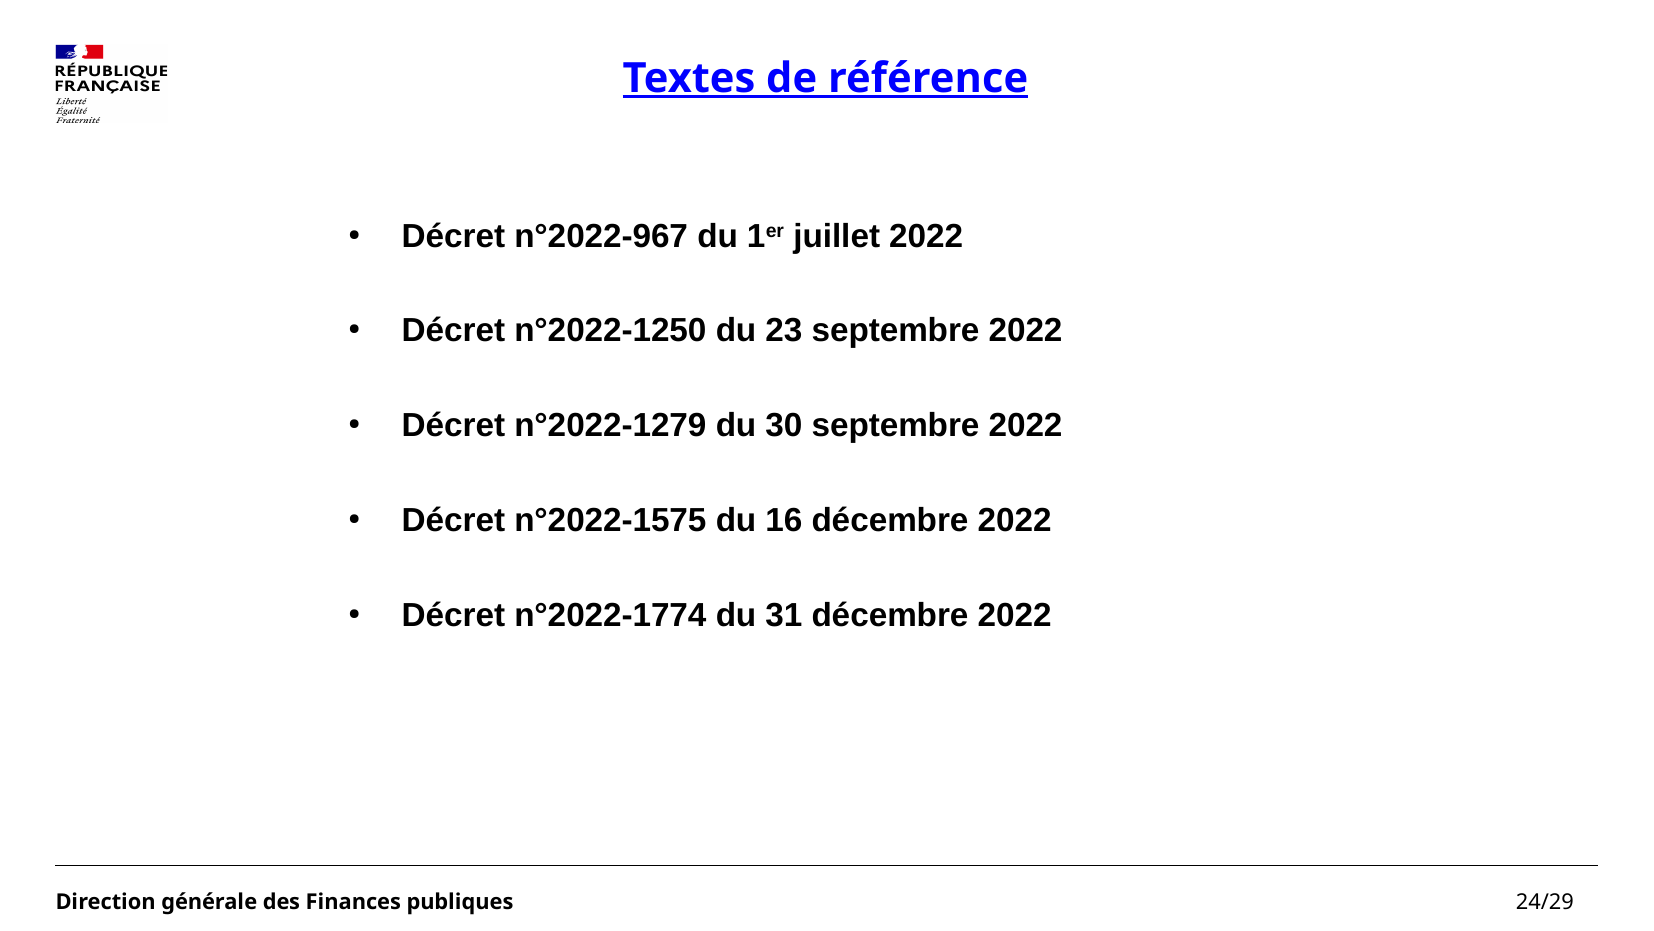

Textes de référence
# Décret n°2022-967 du 1er juillet 2022
Décret n°2022-1250 du 23 septembre 2022
Décret n°2022-1279 du 30 septembre 2022
Décret n°2022-1575 du 16 décembre 2022
Décret n°2022-1774 du 31 décembre 2022